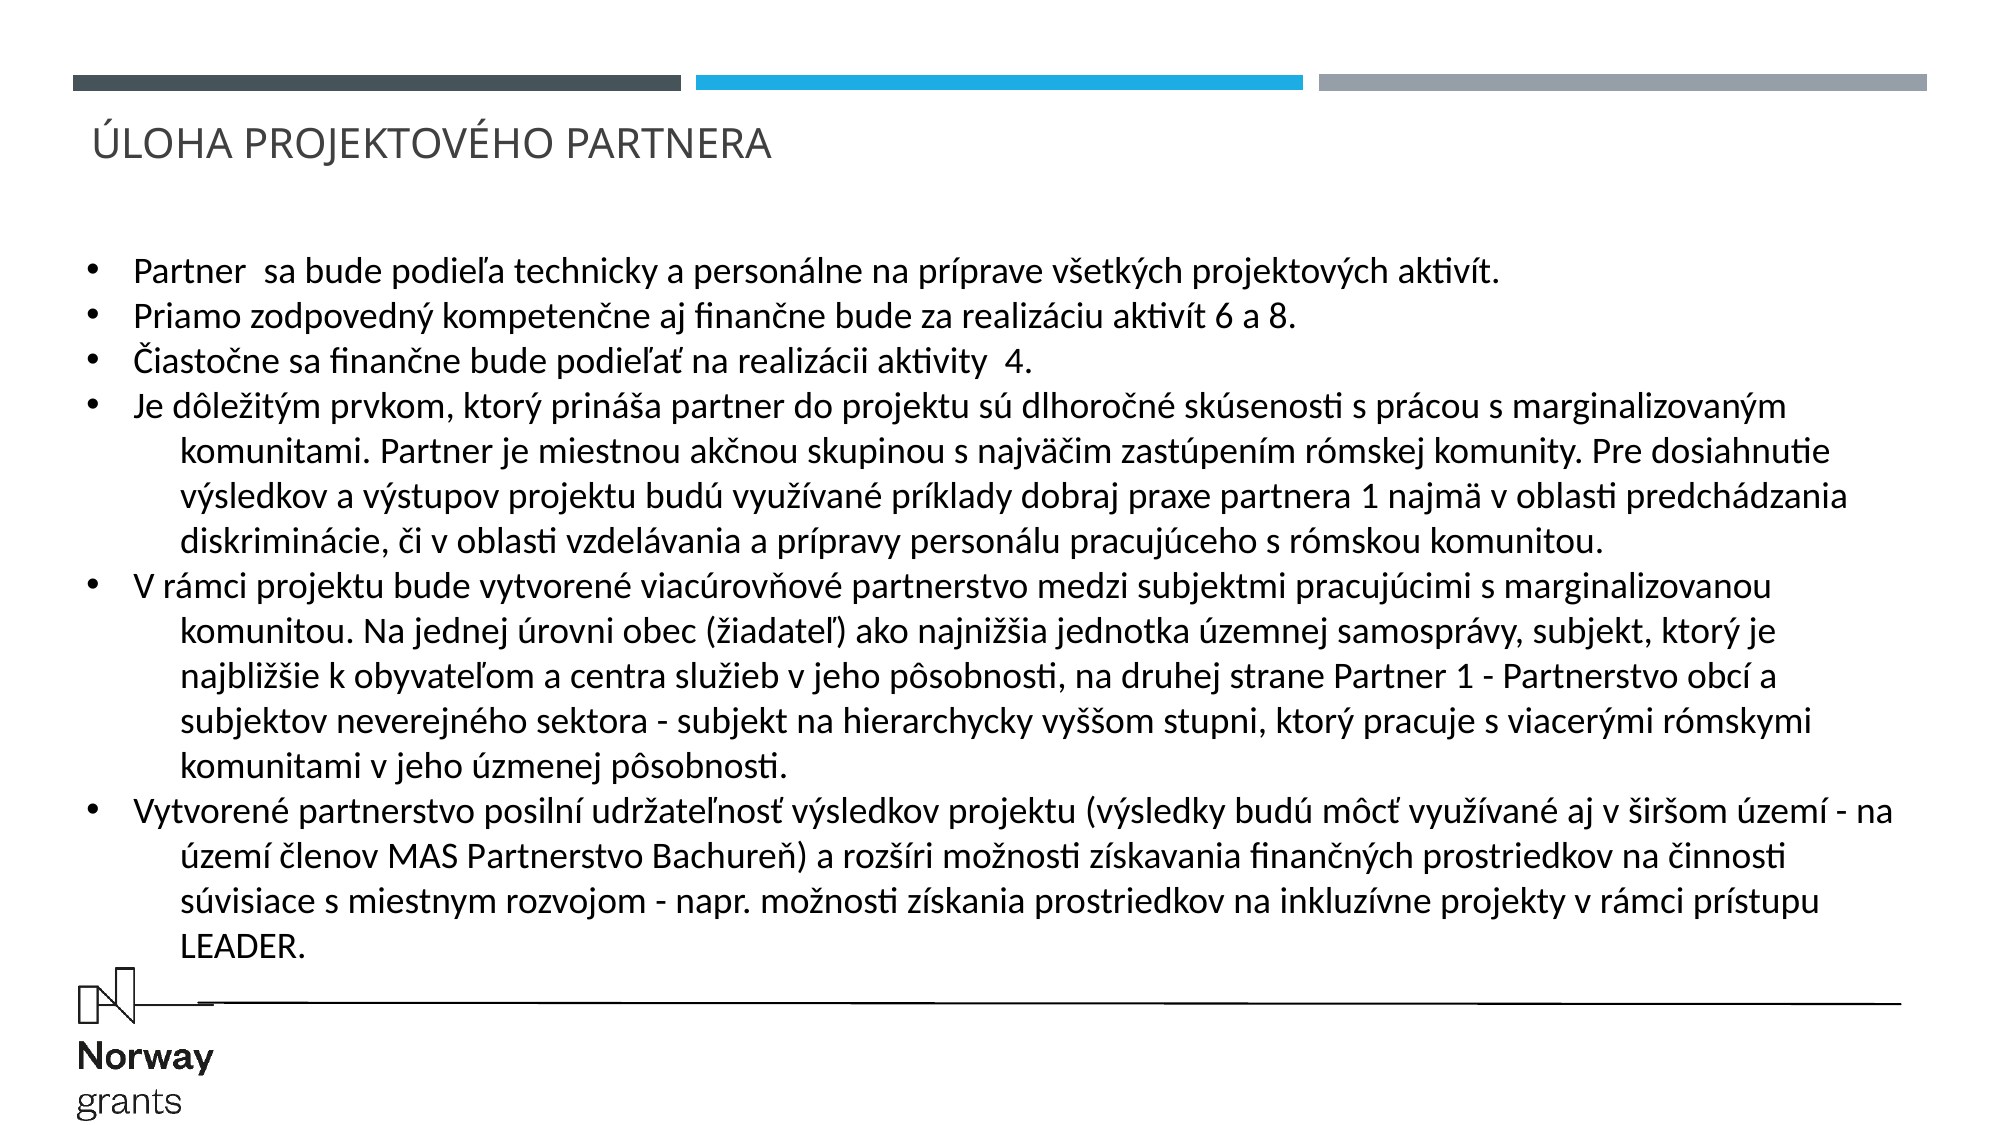

# Úloha projektového partnera
Partner sa bude podieľa technicky a personálne na príprave všetkých projektových aktivít.
Priamo zodpovedný kompetenčne aj finančne bude za realizáciu aktivít 6 a 8.
Čiastočne sa finančne bude podieľať na realizácii aktivity 4.
Je dôležitým prvkom, ktorý prináša partner do projektu sú dlhoročné skúsenosti s prácou s marginalizovaným komunitami. Partner je miestnou akčnou skupinou s najväčim zastúpením rómskej komunity. Pre dosiahnutie výsledkov a výstupov projektu budú využívané príklady dobraj praxe partnera 1 najmä v oblasti predchádzania diskriminácie, či v oblasti vzdelávania a prípravy personálu pracujúceho s rómskou komunitou.
V rámci projektu bude vytvorené viacúrovňové partnerstvo medzi subjektmi pracujúcimi s marginalizovanou komunitou. Na jednej úrovni obec (žiadateľ) ako najnižšia jednotka územnej samosprávy, subjekt, ktorý je najbližšie k obyvateľom a centra služieb v jeho pôsobnosti, na druhej strane Partner 1 - Partnerstvo obcí a subjektov neverejného sektora - subjekt na hierarchycky vyššom stupni, ktorý pracuje s viacerými rómskymi komunitami v jeho úzmenej pôsobnosti.
Vytvorené partnerstvo posilní udržateľnosť výsledkov projektu (výsledky budú môcť využívané aj v širšom území - na území členov MAS Partnerstvo Bachureň) a rozšíri možnosti získavania finančných prostriedkov na činnosti súvisiace s miestnym rozvojom - napr. možnosti získania prostriedkov na inkluzívne projekty v rámci prístupu LEADER.